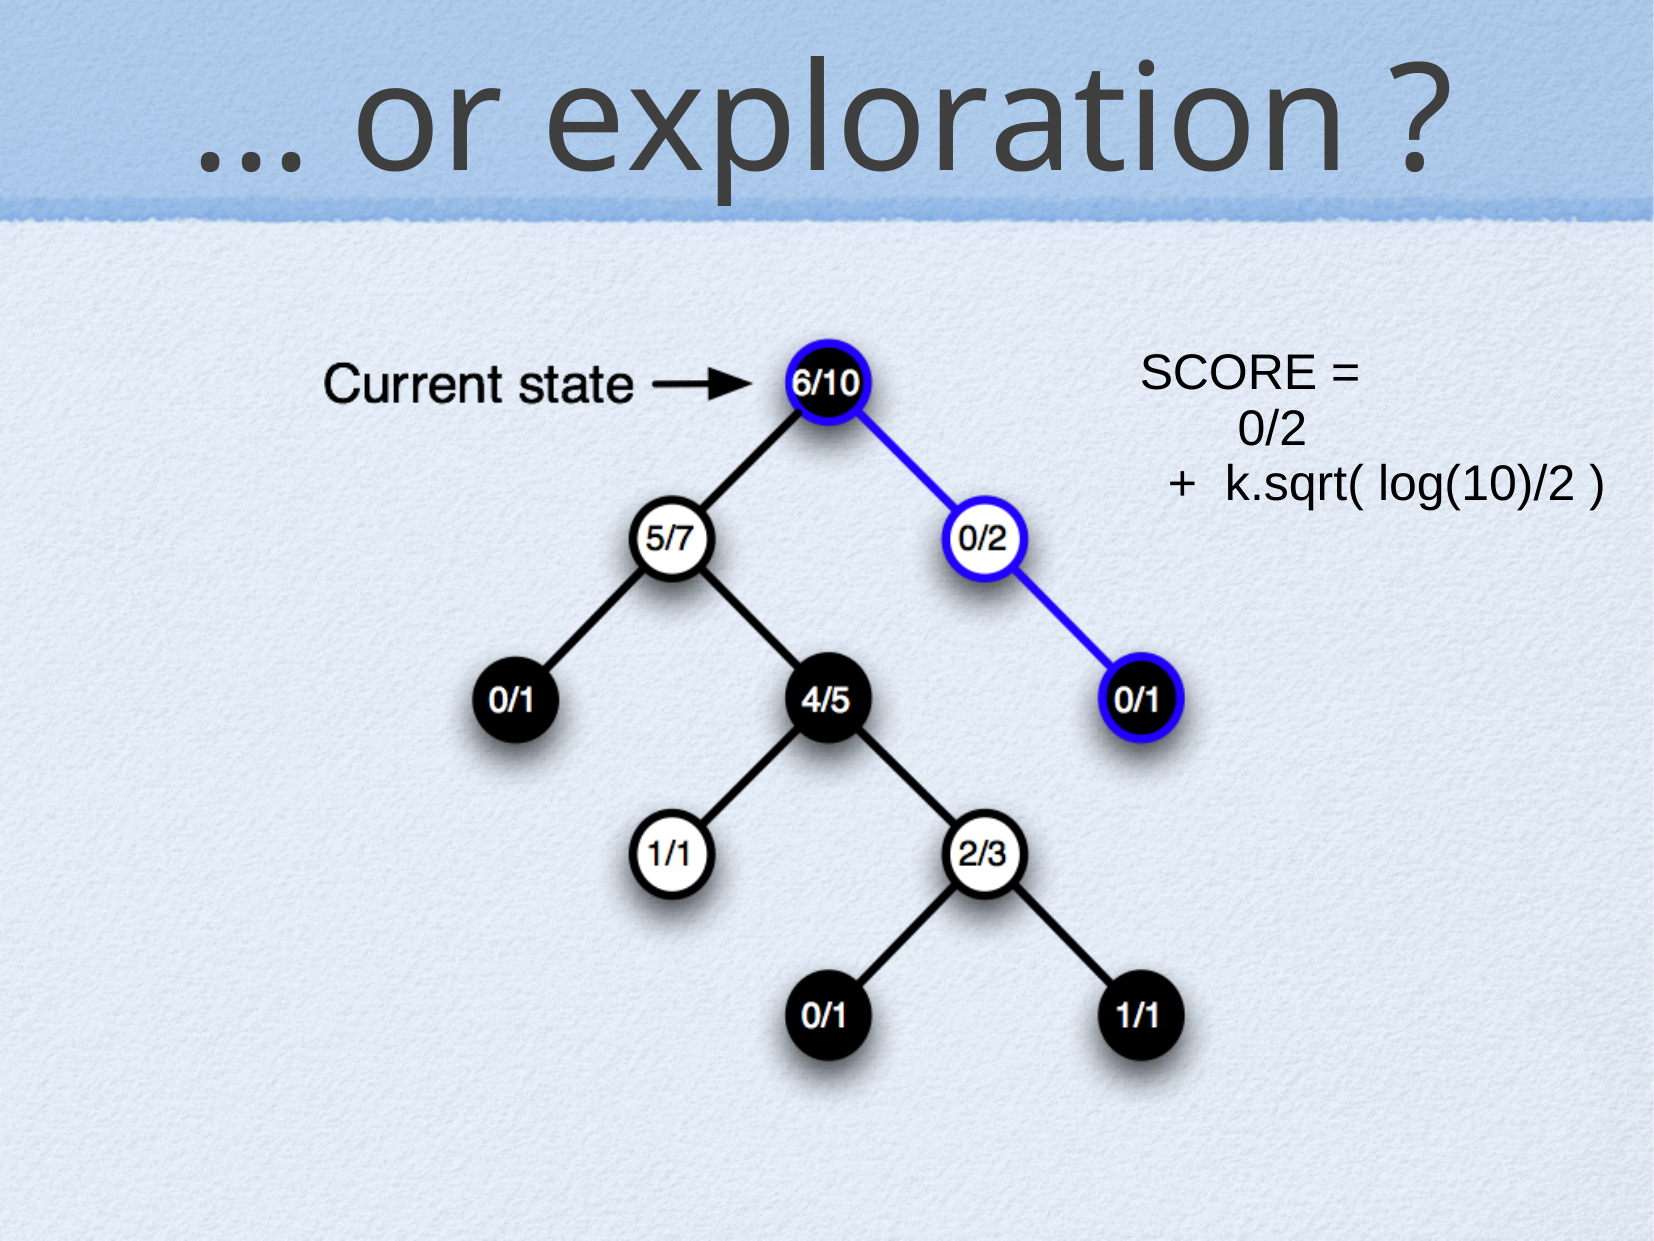

# ... or exploration ?
SCORE =
 0/2
 + k.sqrt( log(10)/2 )